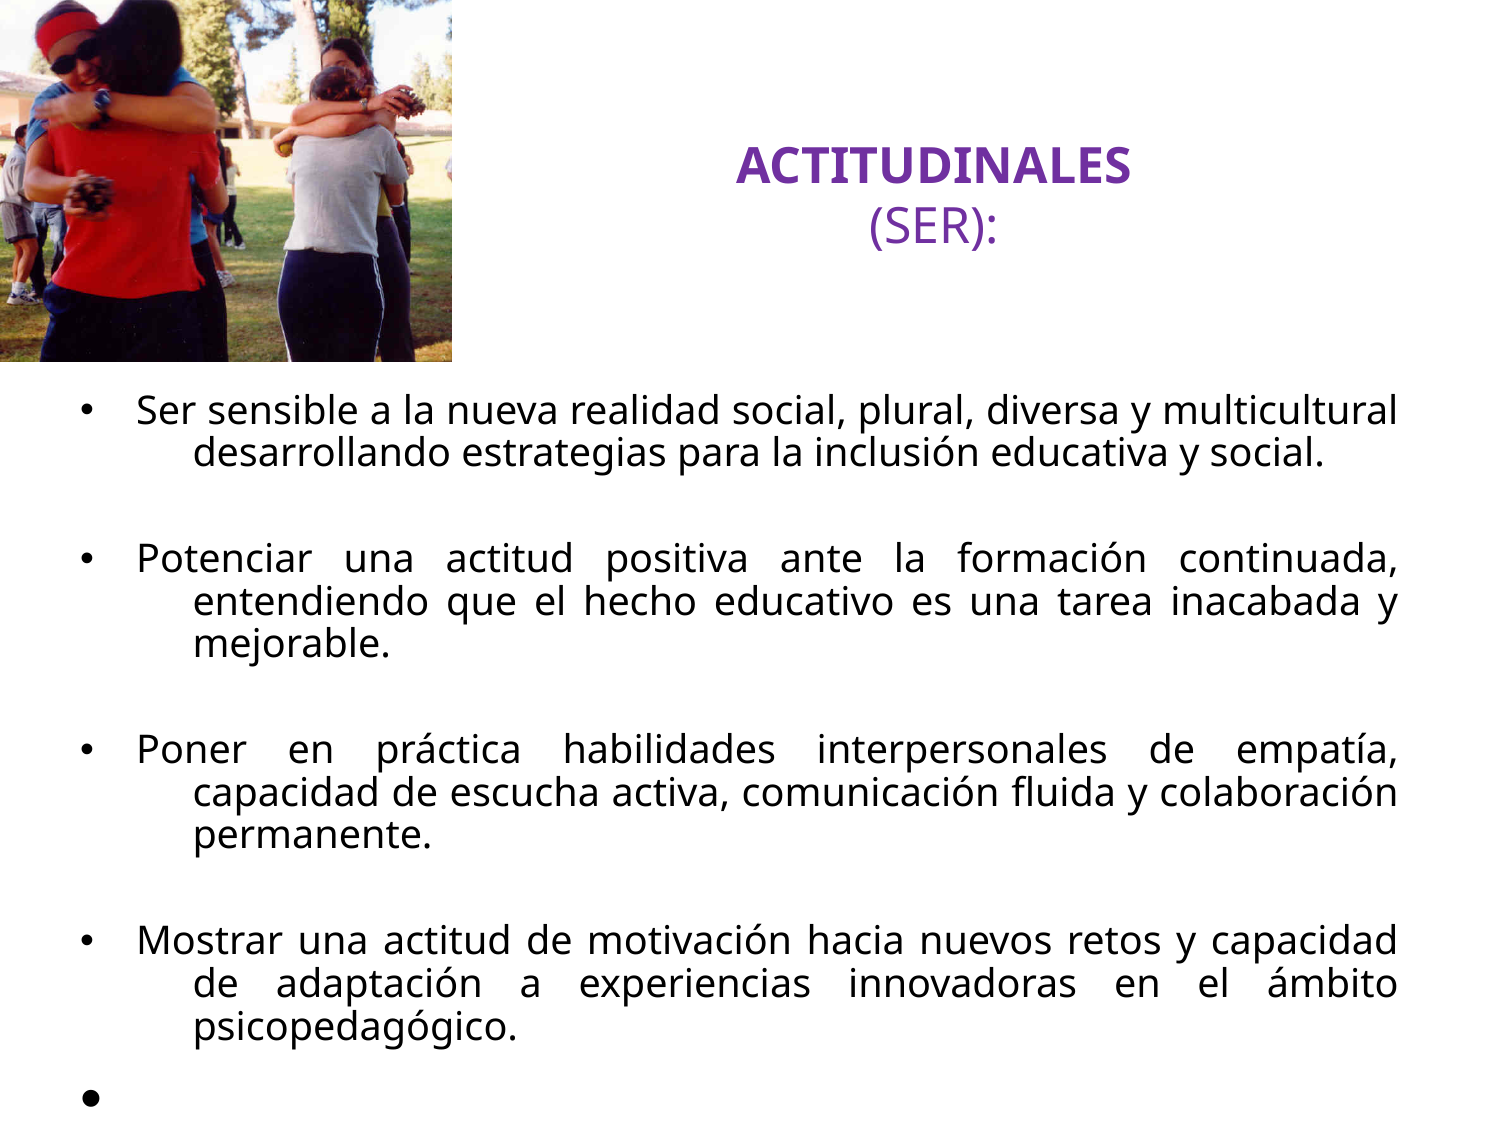

# ACTITUDINALES (SER):
Ser sensible a la nueva realidad social, plural, diversa y multicultural desarrollando estrategias para la inclusión educativa y social.
Potenciar una actitud positiva ante la formación continuada, entendiendo que el hecho educativo es una tarea inacabada y mejorable.
Poner en práctica habilidades interpersonales de empatía, capacidad de escucha activa, comunicación fluida y colaboración permanente.
Mostrar una actitud de motivación hacia nuevos retos y capacidad de adaptación a experiencias innovadoras en el ámbito psicopedagógico.